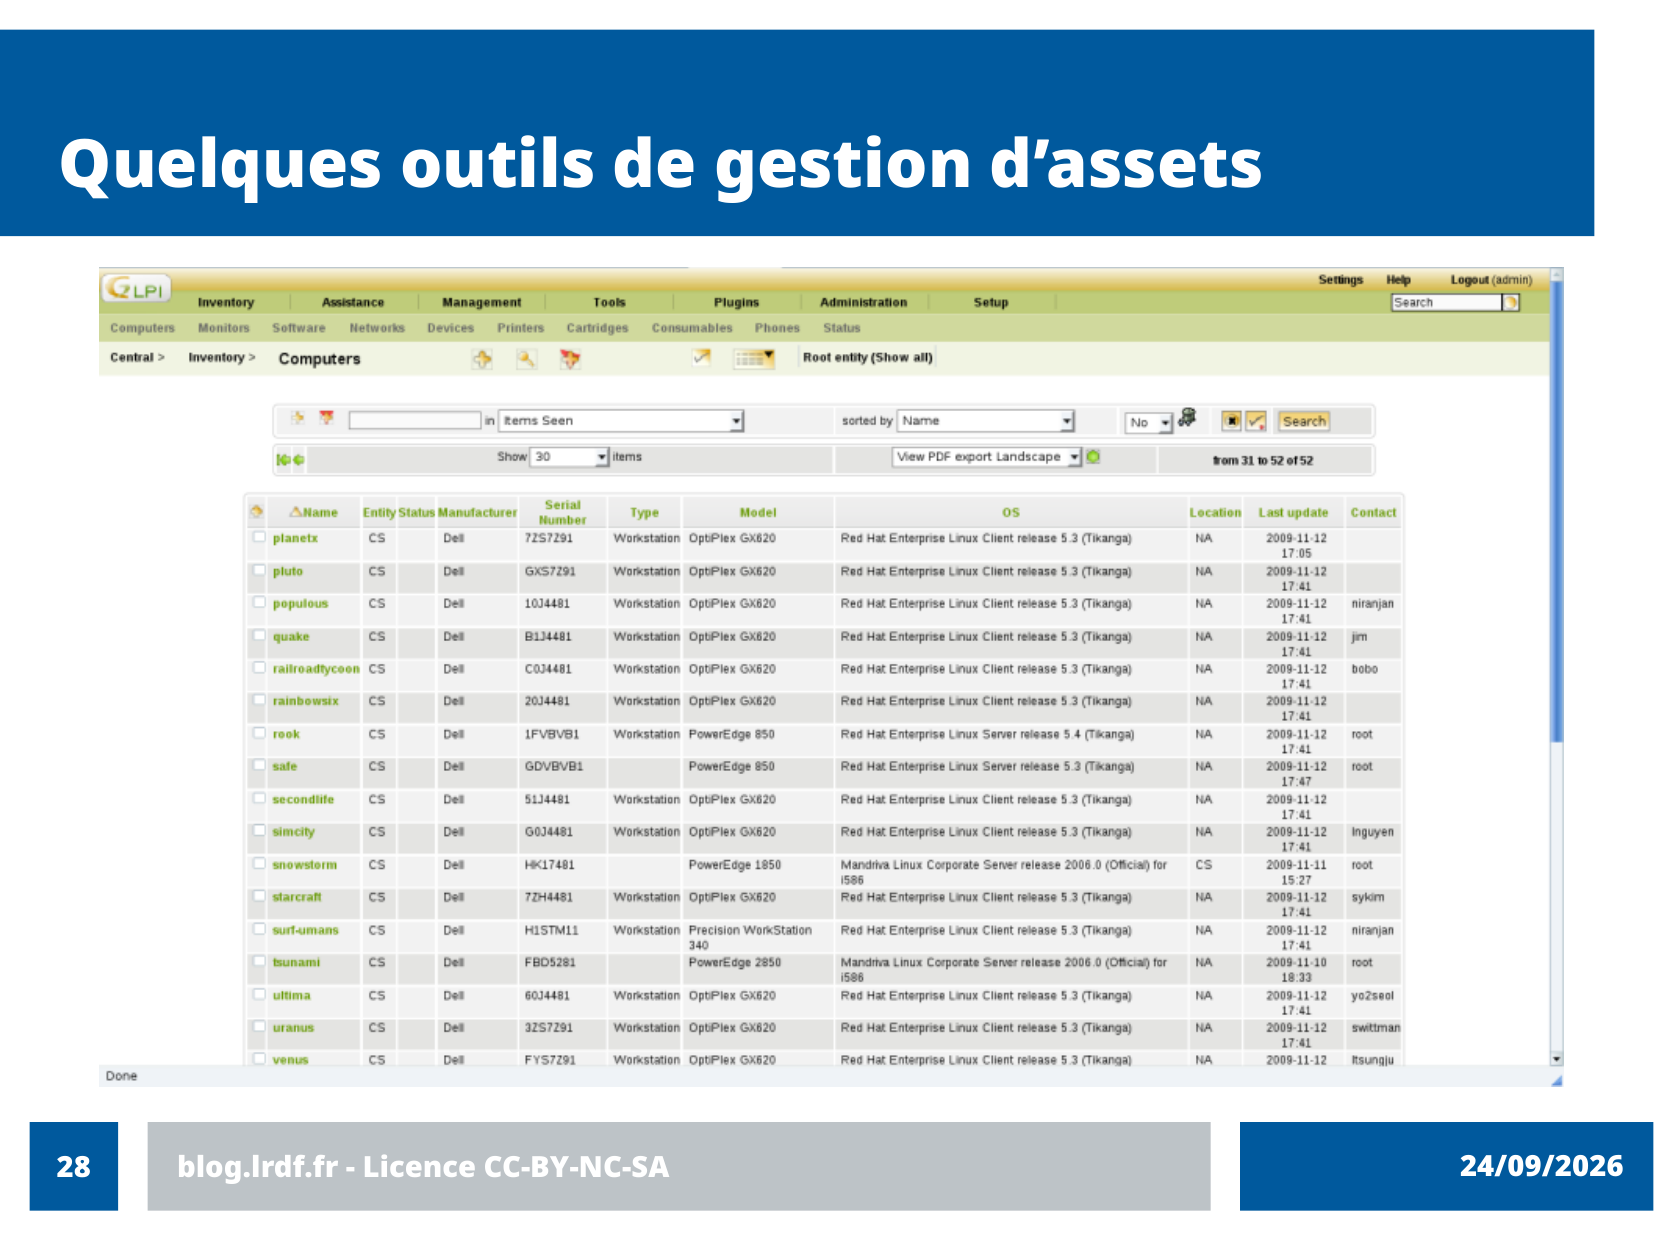

# Quelques outils de gestion d’assets
28
blog.lrdf.fr - Licence CC-BY-NC-SA